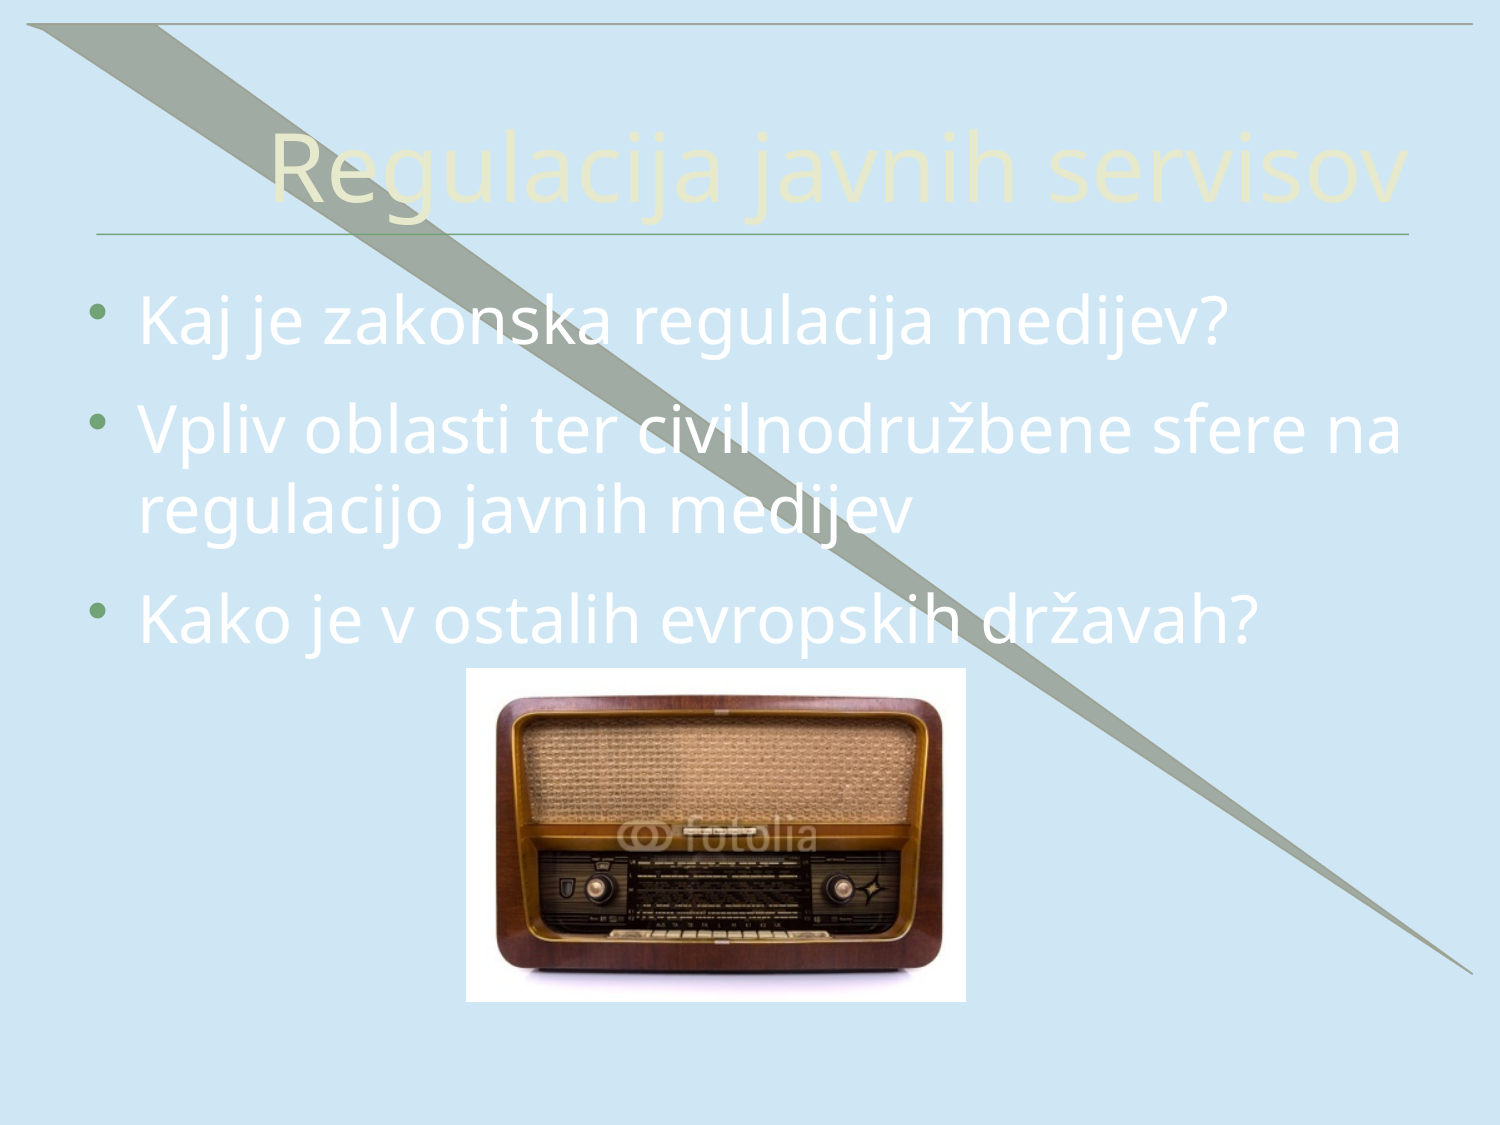

# Regulacija javnih servisov
Kaj je zakonska regulacija medijev?
Vpliv oblasti ter civilnodružbene sfere na regulacijo javnih medijev
Kako je v ostalih evropskih državah?